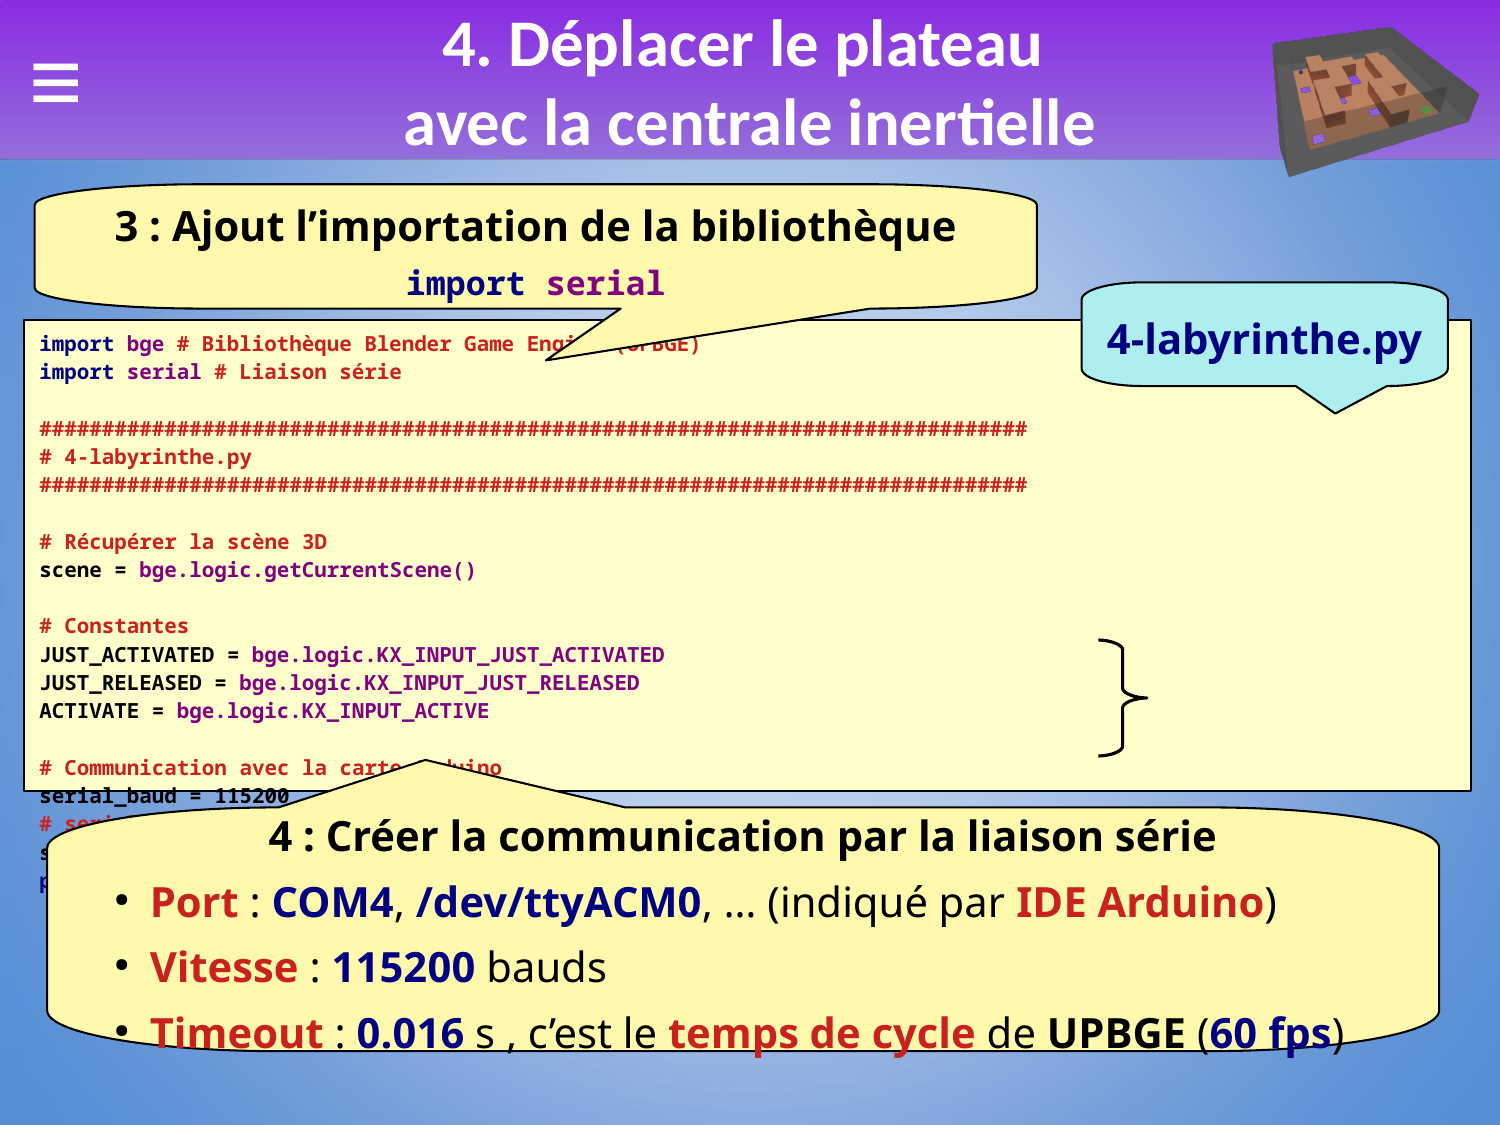

4. Déplacer le plateau
avec la centrale inertielle
≡
3 : Ajout l’importation de la bibliothèque
import serial
4-labyrinthe.py
import bge # Bibliothèque Blender Game Engine (UPBGE)
import serial # Liaison série
###############################################################################
# 4-labyrinthe.py
###############################################################################
# Récupérer la scène 3D
scene = bge.logic.getCurrentScene()
# Constantes
JUST_ACTIVATED = bge.logic.KX_INPUT_JUST_ACTIVATED
JUST_RELEASED = bge.logic.KX_INPUT_JUST_RELEASED
ACTIVATE = bge.logic.KX_INPUT_ACTIVE
# Communication avec la carte Arduino
serial_baud = 115200
# serial_comm = serial.Serial('COM4',serial_baud, timeout=0.016) # Windows
serial_comm = serial.Serial('/dev/ttyACM1',serial_baud, timeout=0.016) # GNU/Linux
print (serial_comm)
4 : Créer la communication par la liaison série
Port : COM4, /dev/ttyACM0, … (indiqué par IDE Arduino)
Vitesse : 115200 bauds
Timeout : 0.016 s , c’est le temps de cycle de UPBGE (60 fps)